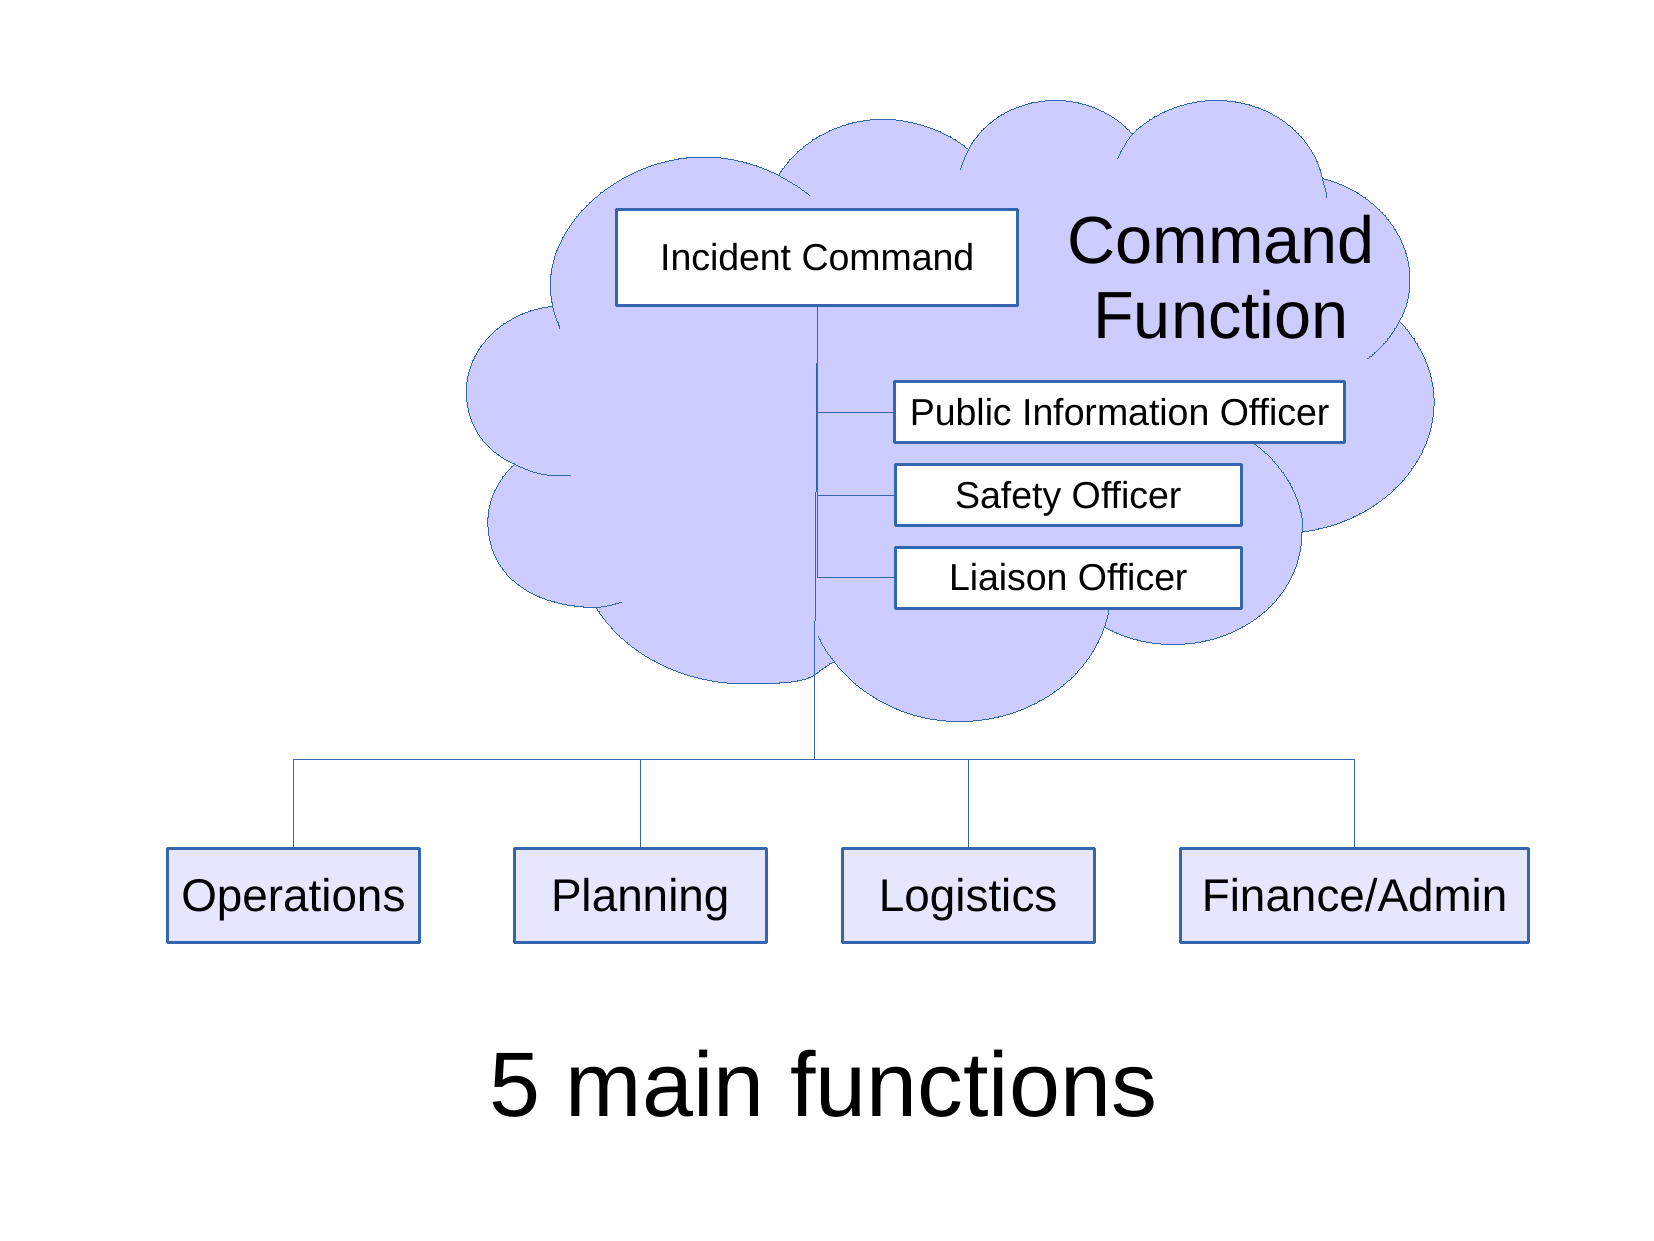

Command
Function
Incident Command
Incident Command
Public Information Officer
Safety Officer
Liaison Officer
Operations
Logistics
Finance/Admin
Planning
5 main functions